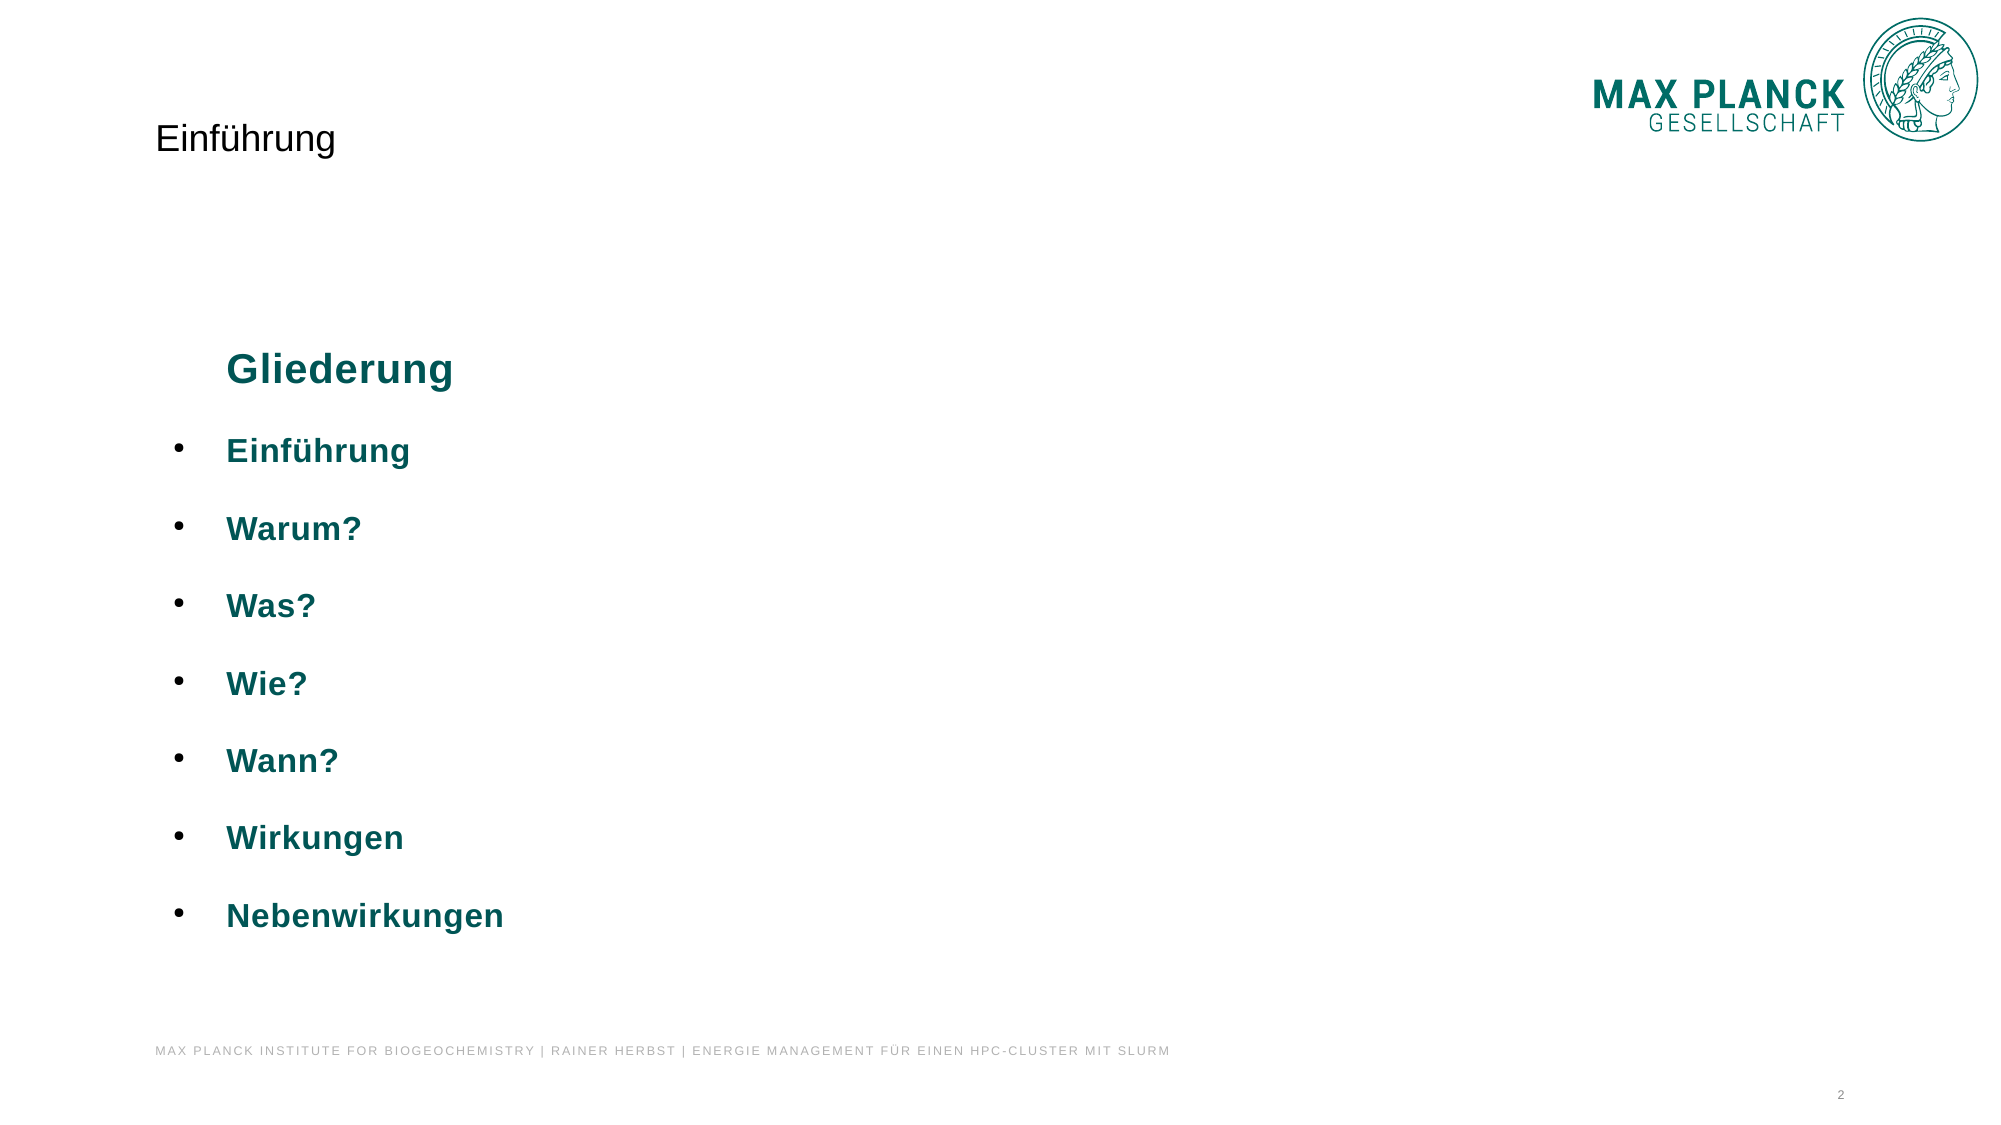

Einführung
# Gliederung
Einführung
Warum?
Was?
Wie?
Wann?
Wirkungen
Nebenwirkungen
Max Planck Institute for Biogeochemistry | Rainer Herbst | Energie Management für einen HPC-Cluster mit Slurm